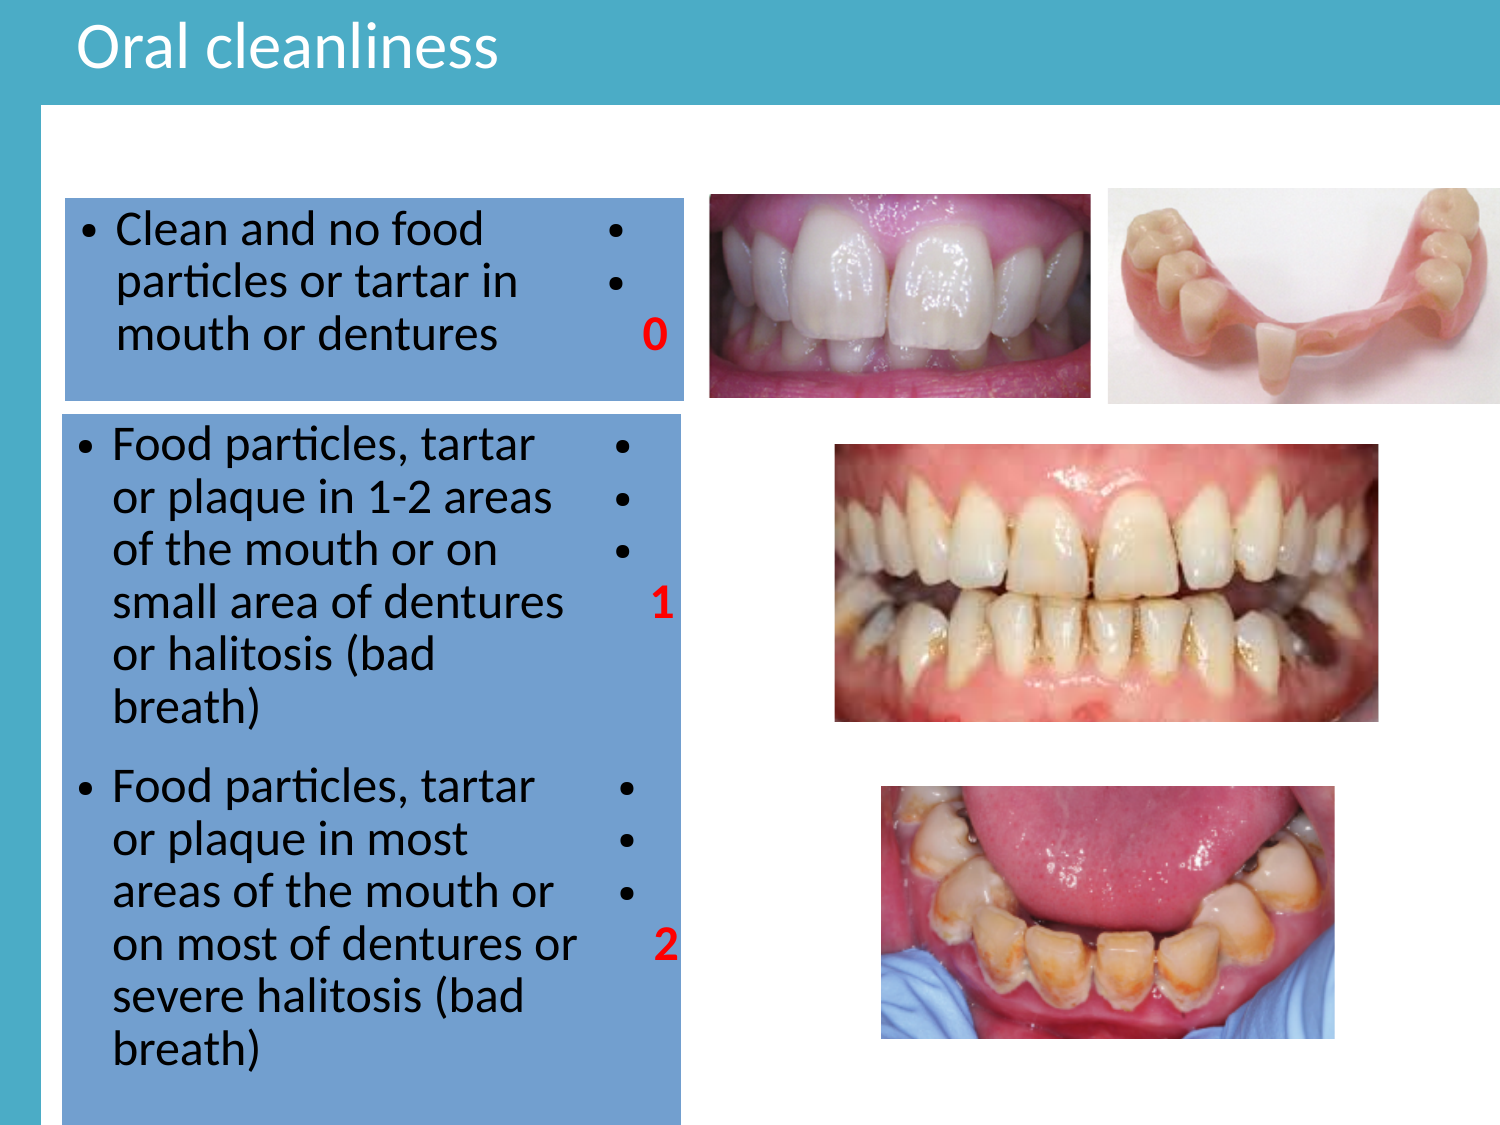

Oral cleanliness
| Clean and no food particles or tartar in mouth or dentures | 0 |
| --- | --- |
| Food particles, tartar or plaque in 1-2 areas of the mouth or on small area of dentures or halitosis (bad breath) | 1 |
| --- | --- |
| Food particles, tartar or plaque in most areas of the mouth or on most of dentures or severe halitosis (bad breath) | 2 |
| --- | --- |